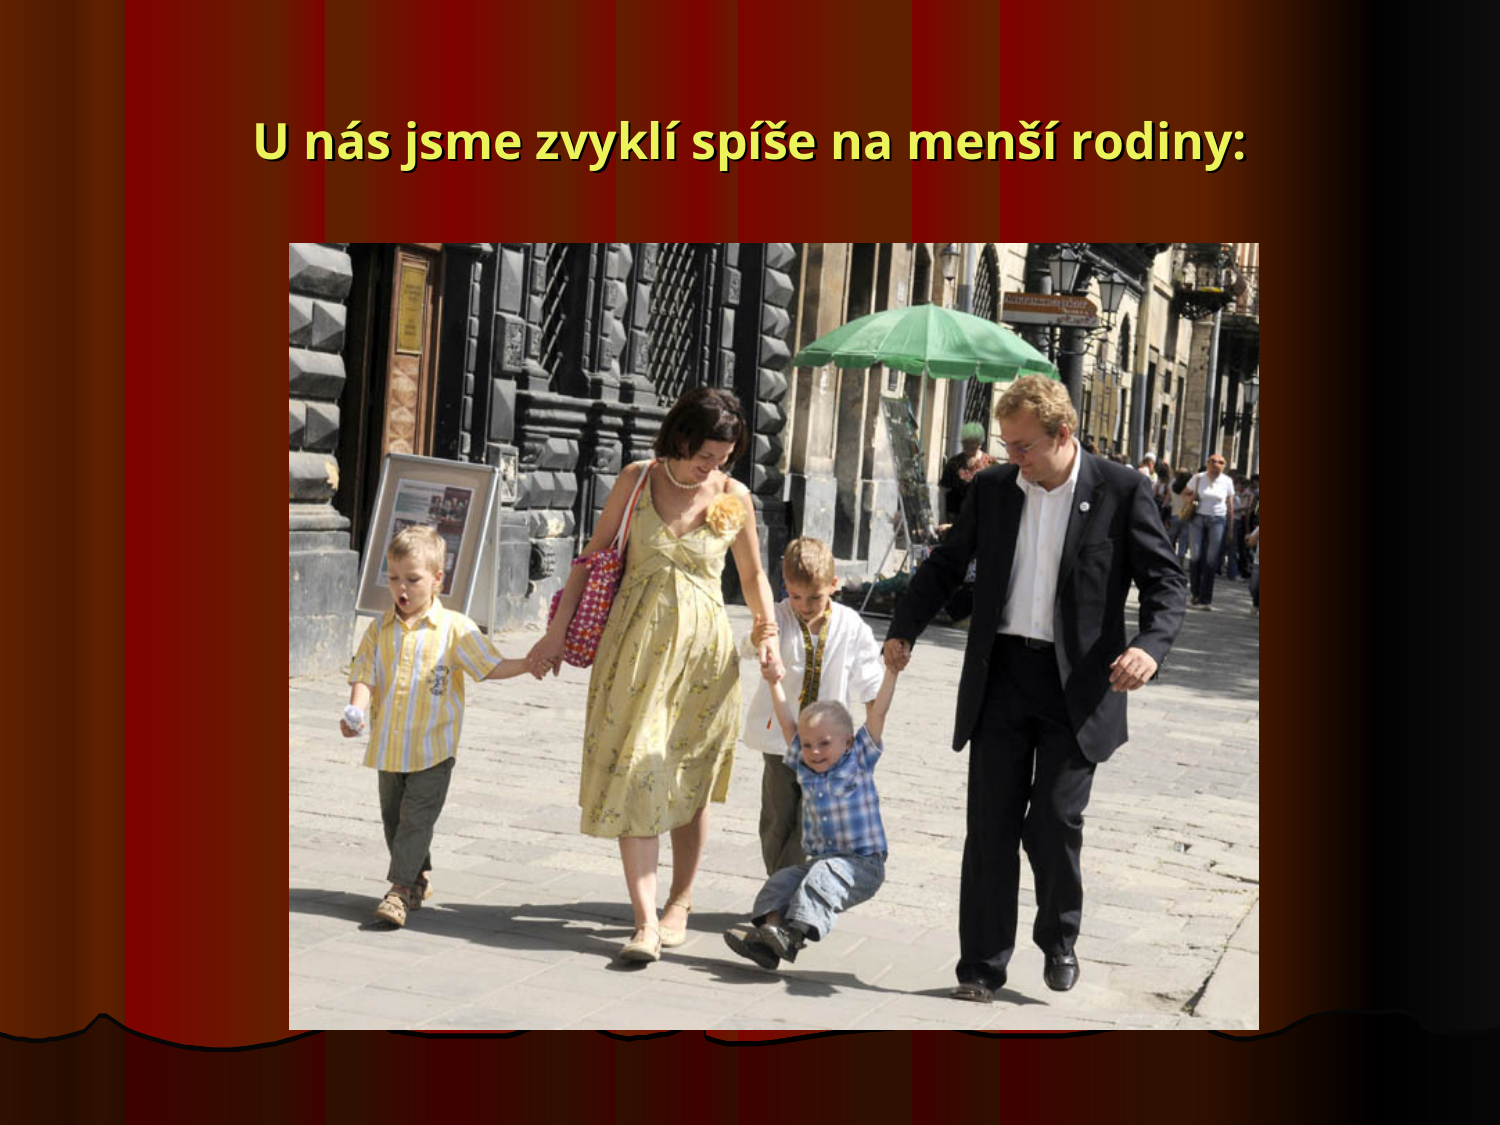

# U nás jsme zvyklí spíše na menší rodiny: